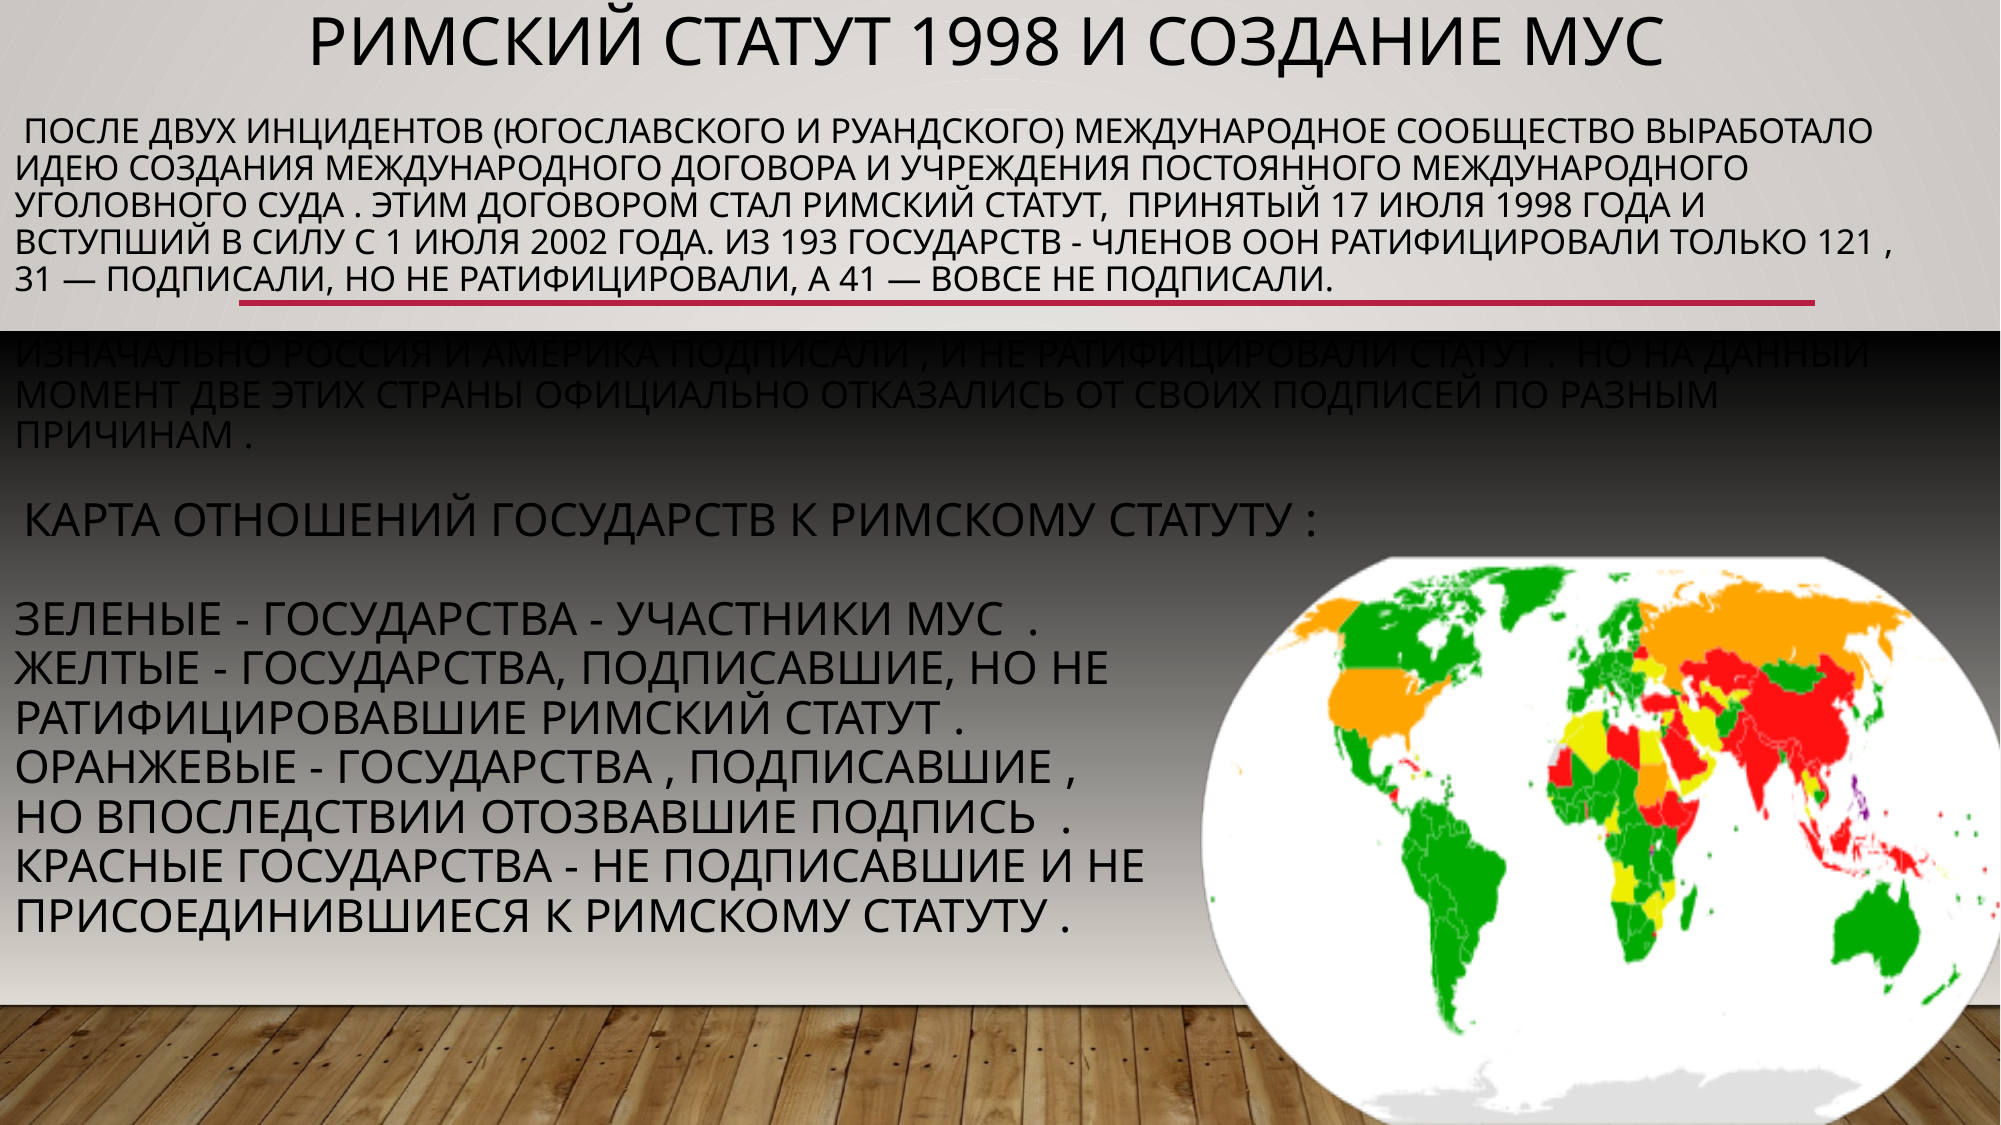

# Римский Статут 1998 И СОЗДАНИЕ МУС ПОСЛЕ ДВУХ ИНЦИДЕНТОВ (ЮГОСЛАВСКОГО И РУАНДСКОГО) МЕЖДУНАРОДНОЕ СООБЩЕСТВО выработало идею СОЗДАНИЯ международного договора И учреЖДЕНИЯ ПОСТОЯННОГО МеждународнОГО уголовнОГО СУДА . ЭТИМ ДОГОВОРОМ СТАЛ римский статут,  Принятый 17 июля 1998 года и вступший в силу с 1 июля 2002 года. Из 193 государств - членов ООН ратифицировали только 121 , 31 — подписали, но не ратифицировали, а 41 — вовсе не подписали. Изначально россия и америка подписали , и не ратифицировали статут .  Но на данный момент две этих страны официально отказались от своих подписей по разным причинам .  кАРТА ОТНОШЕНИЙ ГОСУДАРСТВ К РИМСКОМУ СТАТУТУ : ЗЕЛЕНЫЕ - ГОСУДАРСТВА - УЧАСТНИКИ МУС  . ЖЕЛТЫЕ - ГОСУДАРСТВА, ПОДПИСАВШИЕ, НО НЕ  РАТИФИЦИРОВАВШИЕ РИМСКИЙ СТАТУТ .  ОРАНЖЕВЫЕ - ГОСУДАРСТВА , ПОДПИСАВШИЕ , НО ВПОСЛЕДСТВИИ ОТОЗВАВШИЕ ПОДПИСЬ  . КРАСНЫЕ ГОСУДАРСТВА - НЕ ПОДПИСАВШИЕ И НЕ   ПРИСОЕДИНИВШИЕСЯ К РИМСКОМУ СТАТУТУ .